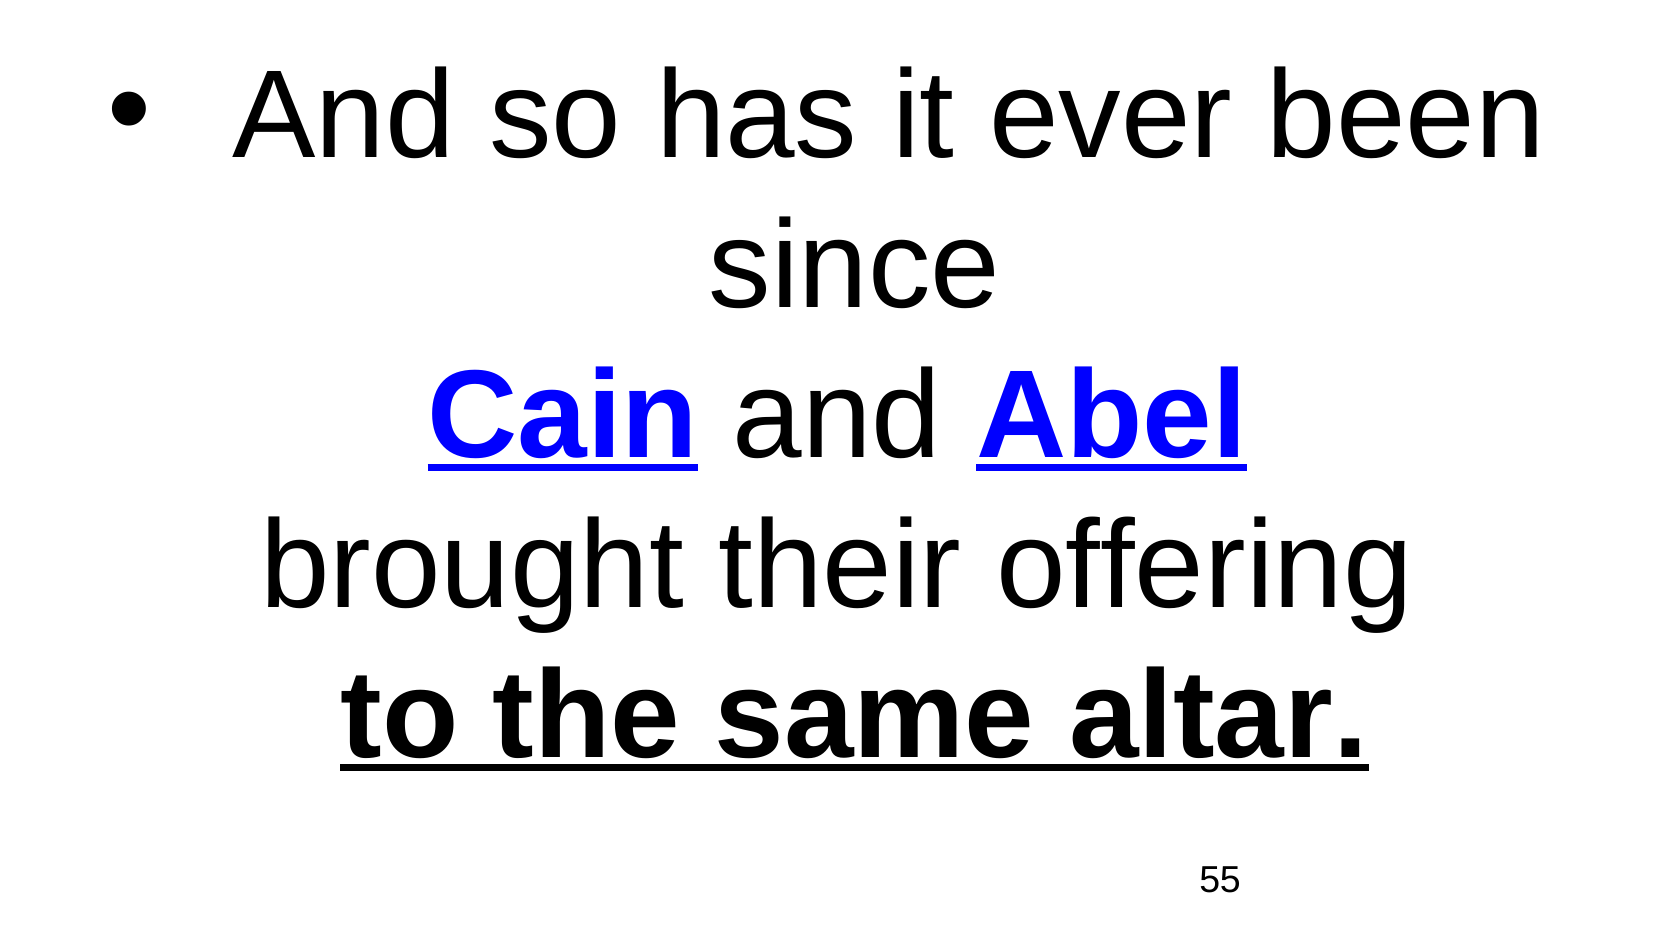

# And so has it ever been since Cain and Abel brought their offering to the same altar.
55